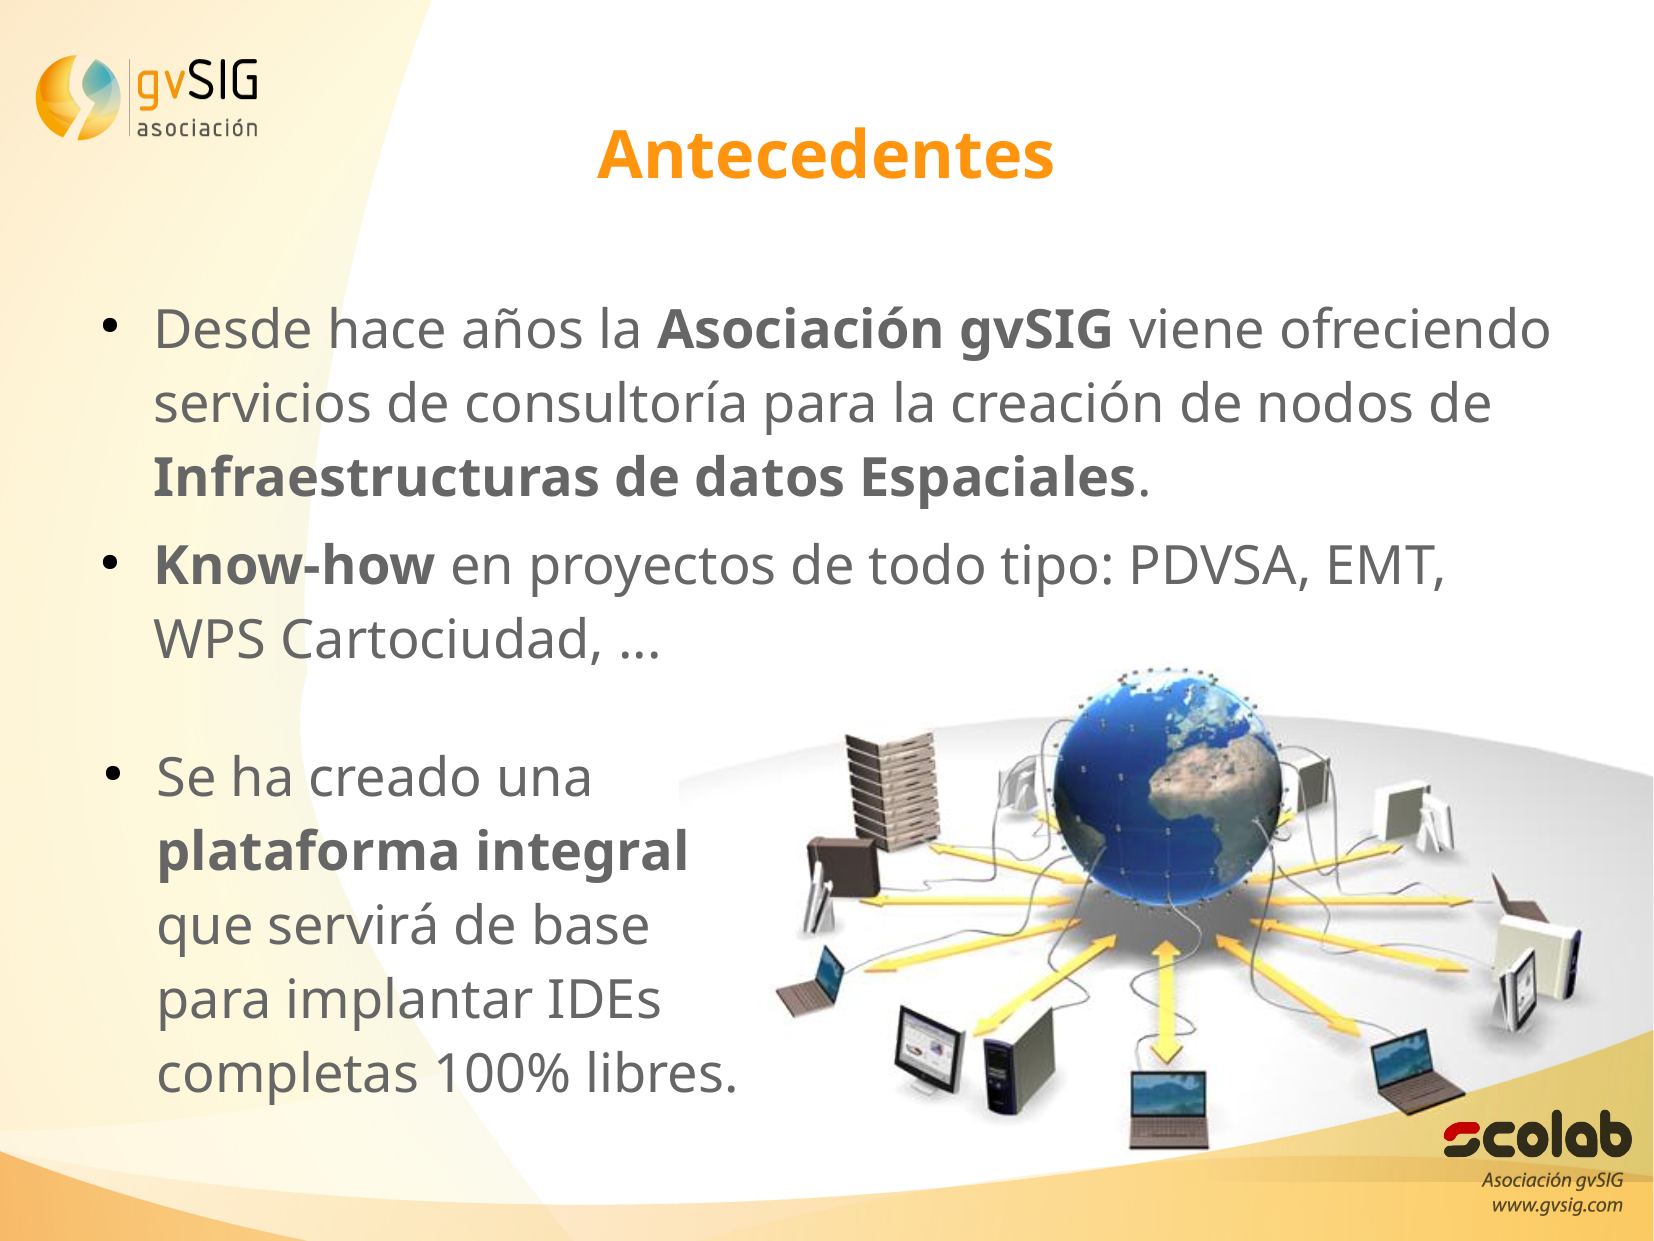

# Antecedentes
Desde hace años la Asociación gvSIG viene ofreciendo servicios de consultoría para la creación de nodos de Infraestructuras de datos Espaciales.
Know-how en proyectos de todo tipo: PDVSA, EMT, WPS Cartociudad, ...
Se ha creado una plataforma integral que servirá de base para implantar IDEs completas 100% libres.